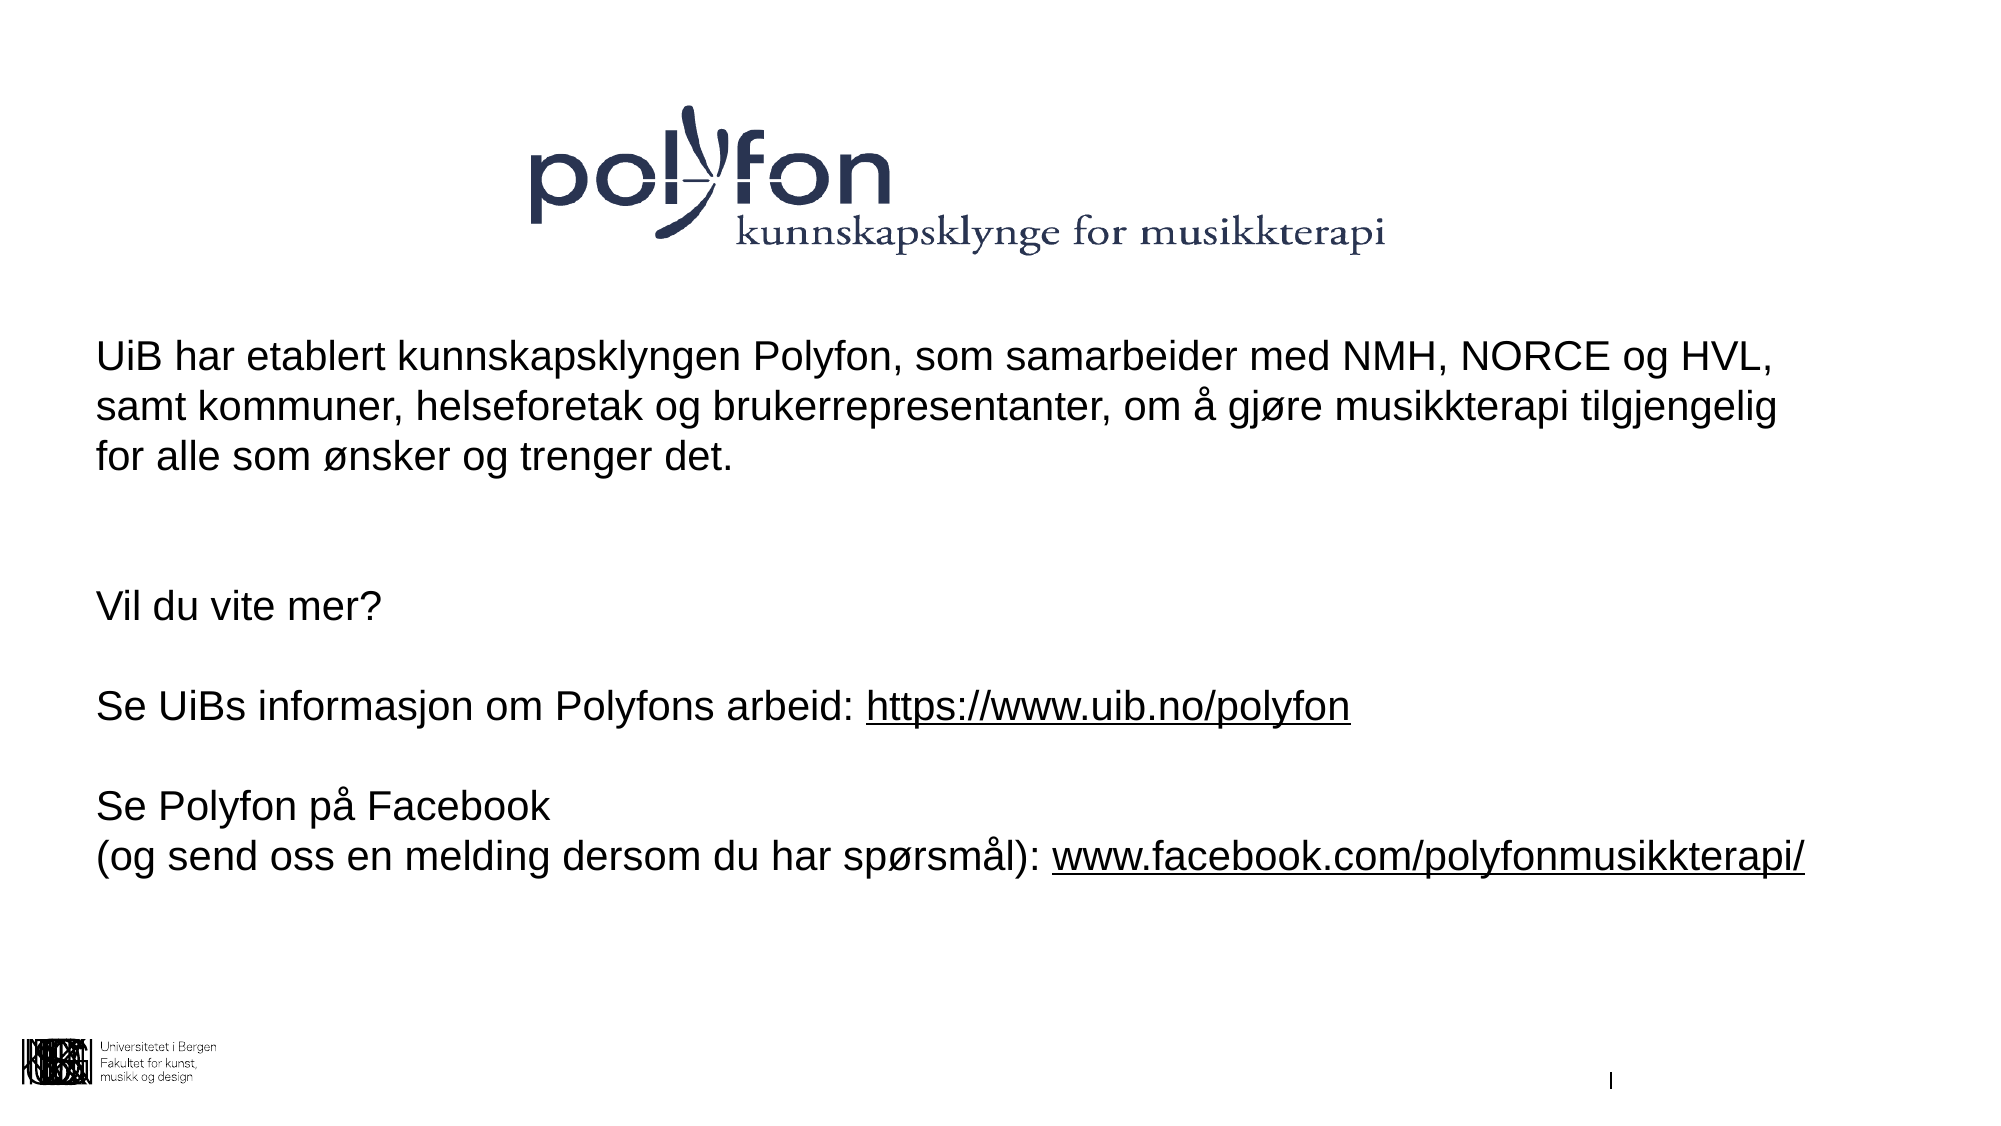

UiB har etablert kunnskapsklyngen Polyfon, som samarbeider med NMH, NORCE og HVL, samt kommuner, helseforetak og brukerrepresentanter, om å gjøre musikkterapi tilgjengelig for alle som ønsker og trenger det.
Vil du vite mer?
Se UiBs informasjon om Polyfons arbeid: https://www.uib.no/polyfon
Se Polyfon på Facebook
(og send oss en melding dersom du har spørsmål): www.facebook.com/polyfonmusikkterapi/